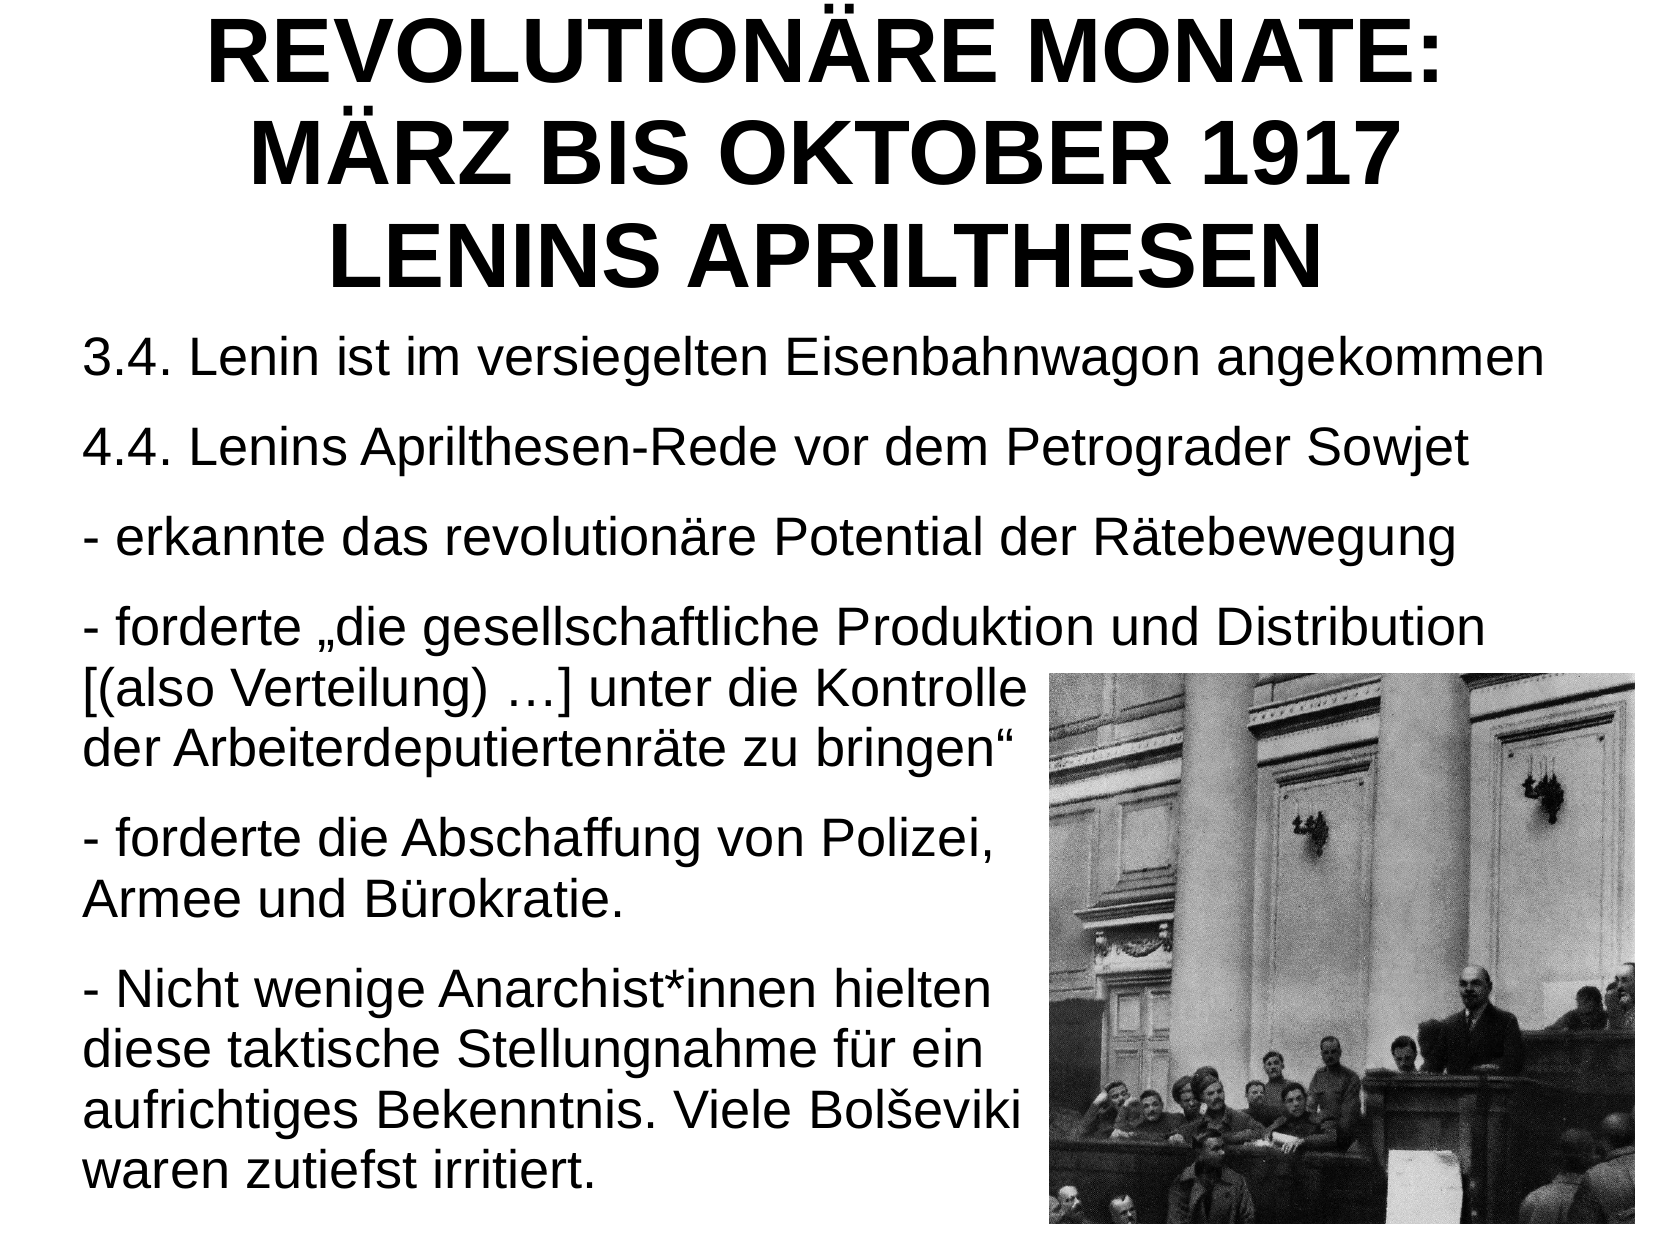

# REVOLUTIONÄRE MONATE: MÄRZ BIS OKTOBER 1917 LENINS APRILTHESEN
3.4. Lenin ist im versiegelten Eisenbahnwagon angekommen
4.4. Lenins Aprilthesen-Rede vor dem Petrograder Sowjet
- erkannte das revolutionäre Potential der Rätebewegung
- forderte „die gesellschaftliche Produktion und Distribution [(also Verteilung) …] unter die Kontrolle der Arbeiterdeputiertenräte zu bringen“
- forderte die Abschaffung von Polizei, Armee und Bürokratie.
- Nicht wenige Anarchist*innen hielten diese taktische Stellungnahme für ein aufrichtiges Bekenntnis. Viele Bolševiki waren zutiefst irritiert.